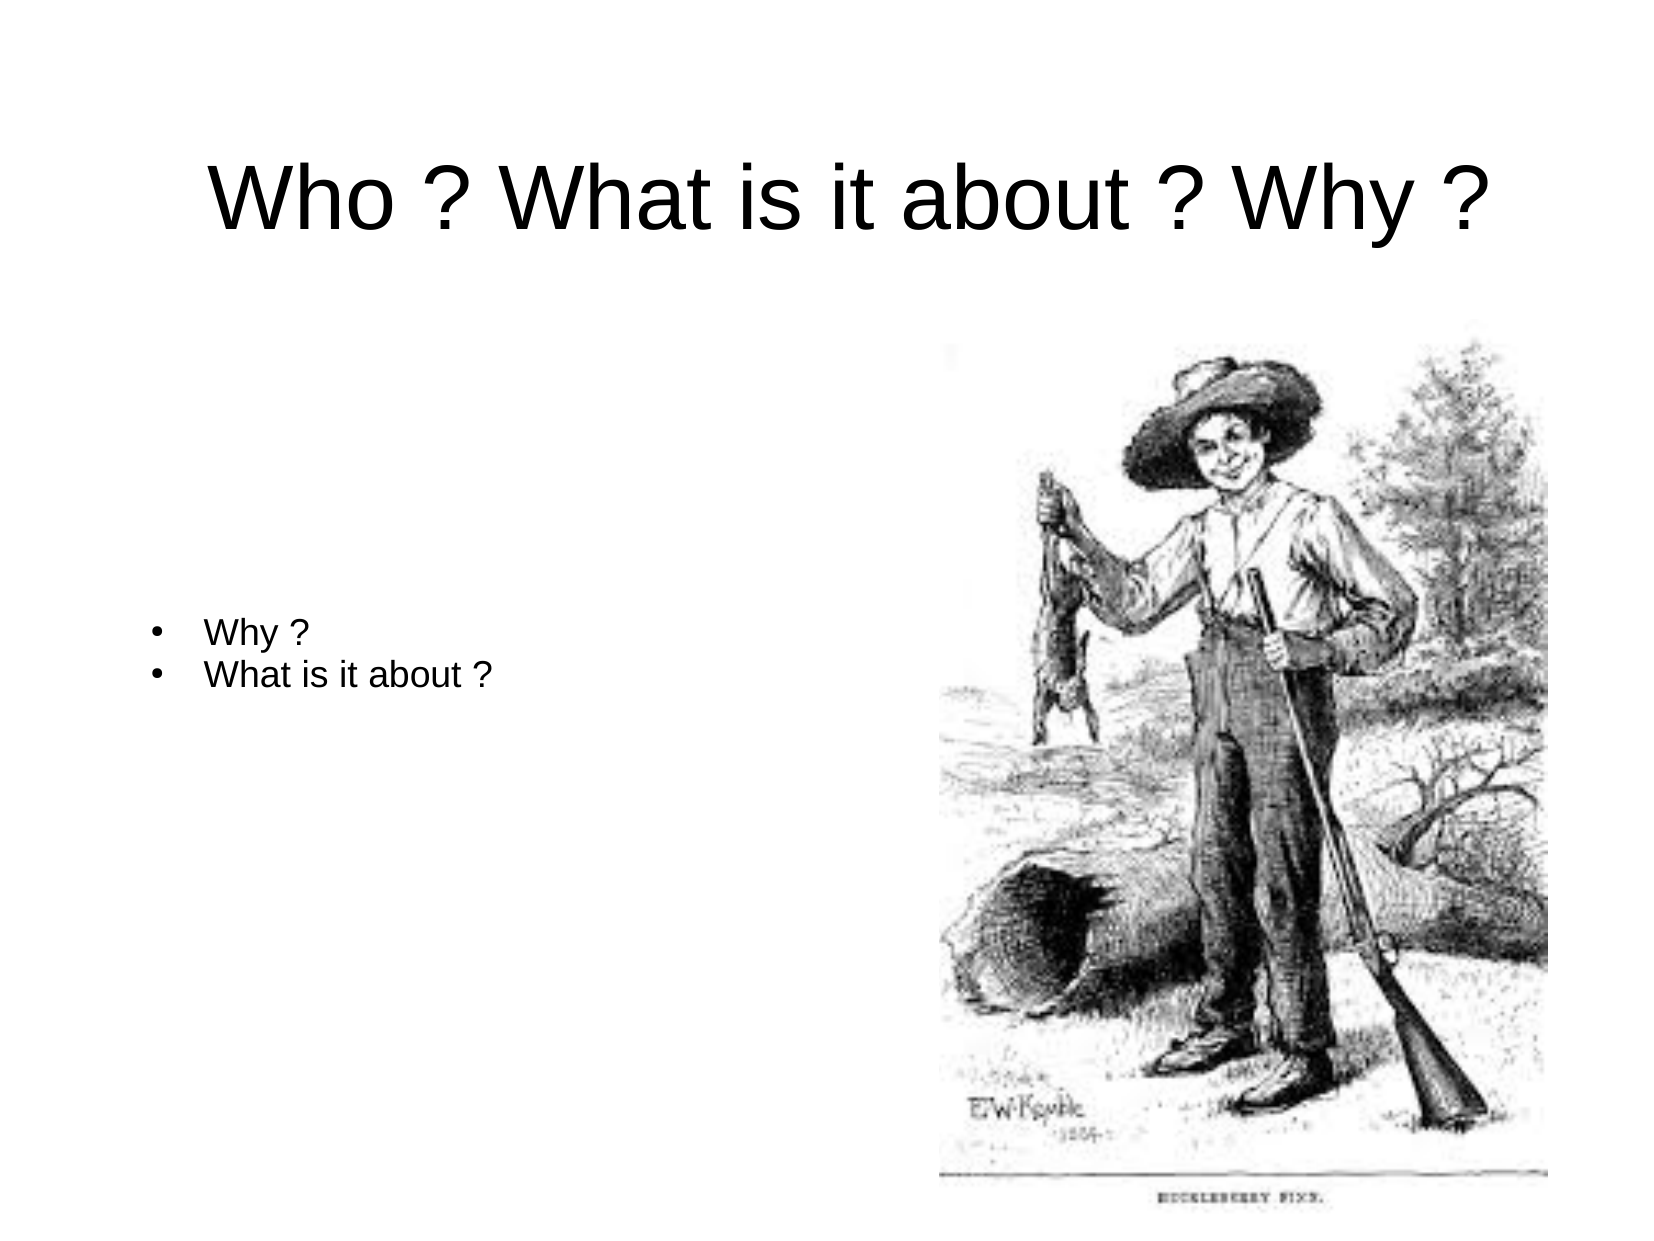

# Who ? What is it about ? Why ?
Why ?
What is it about ?